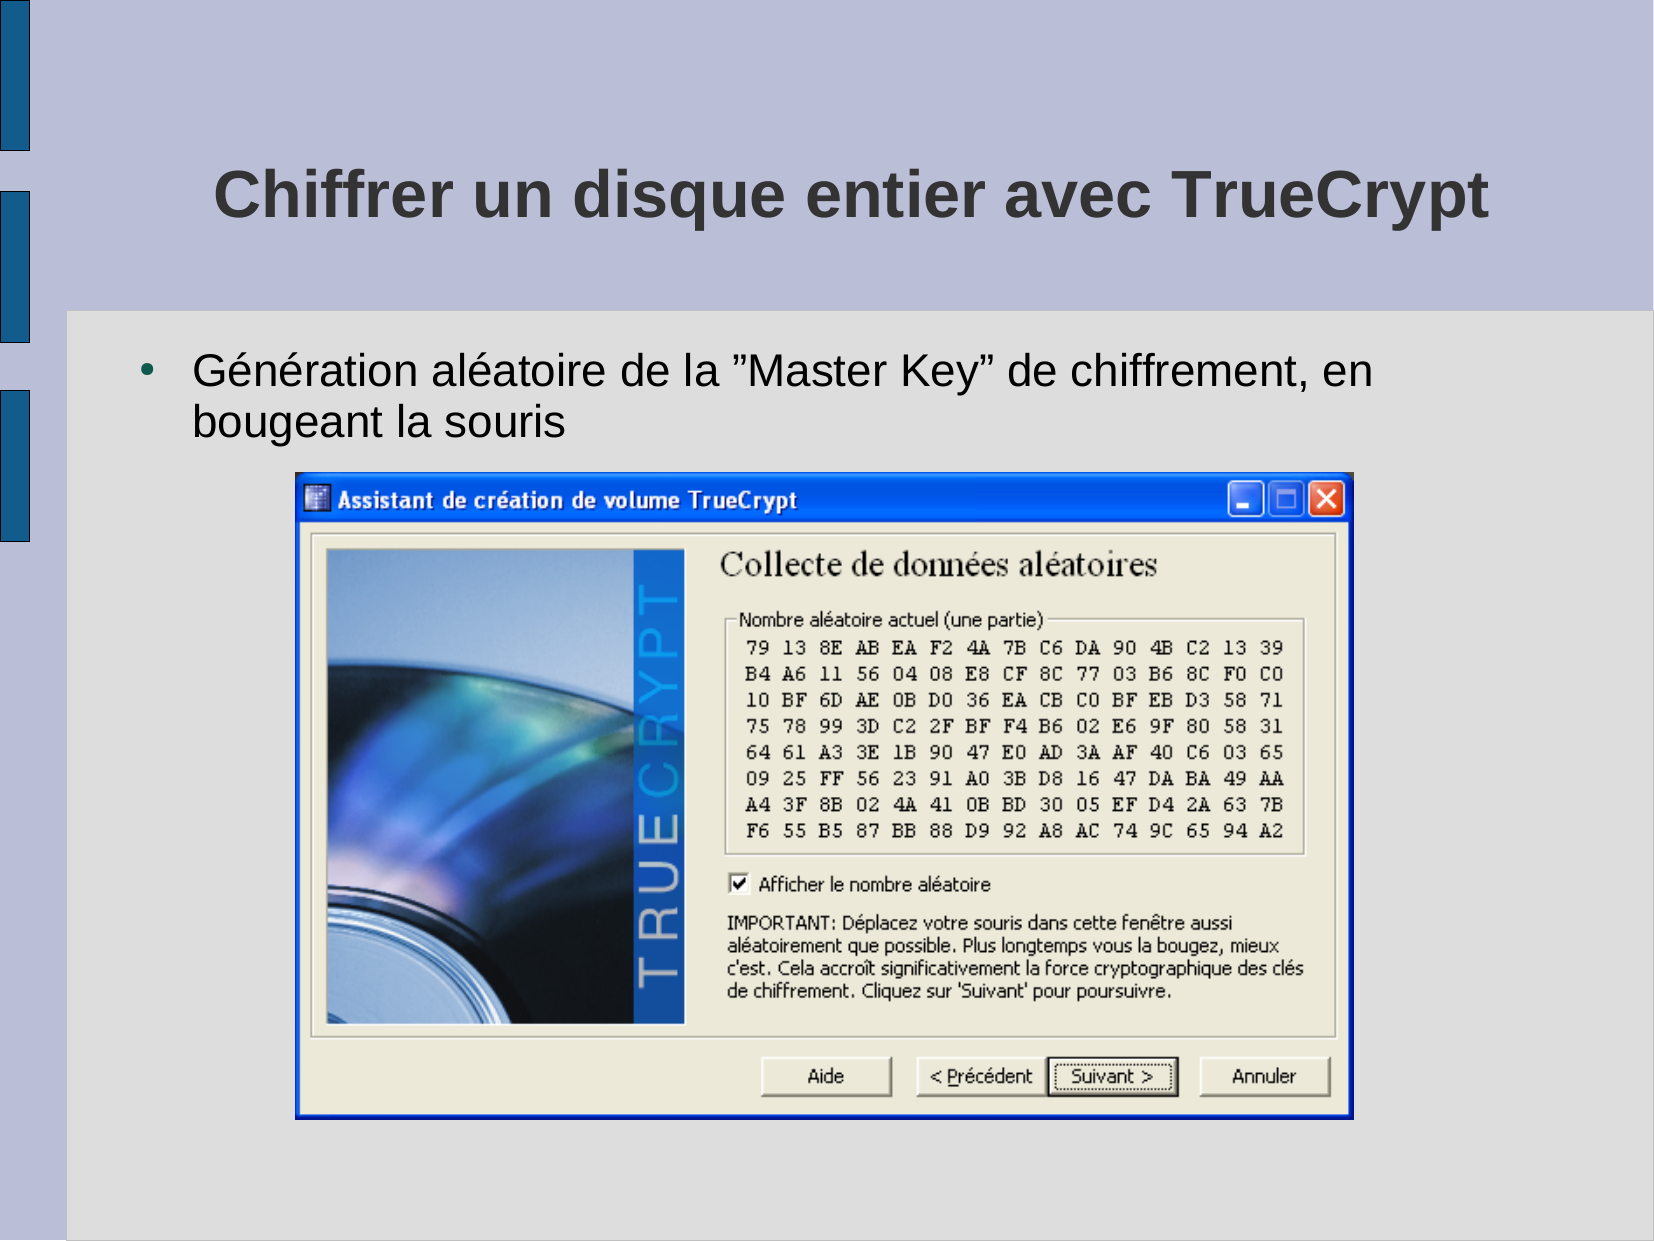

# Chiffrer un disque entier avec TrueCrypt
Génération aléatoire de la ”Master Key” de chiffrement, en bougeant la souris